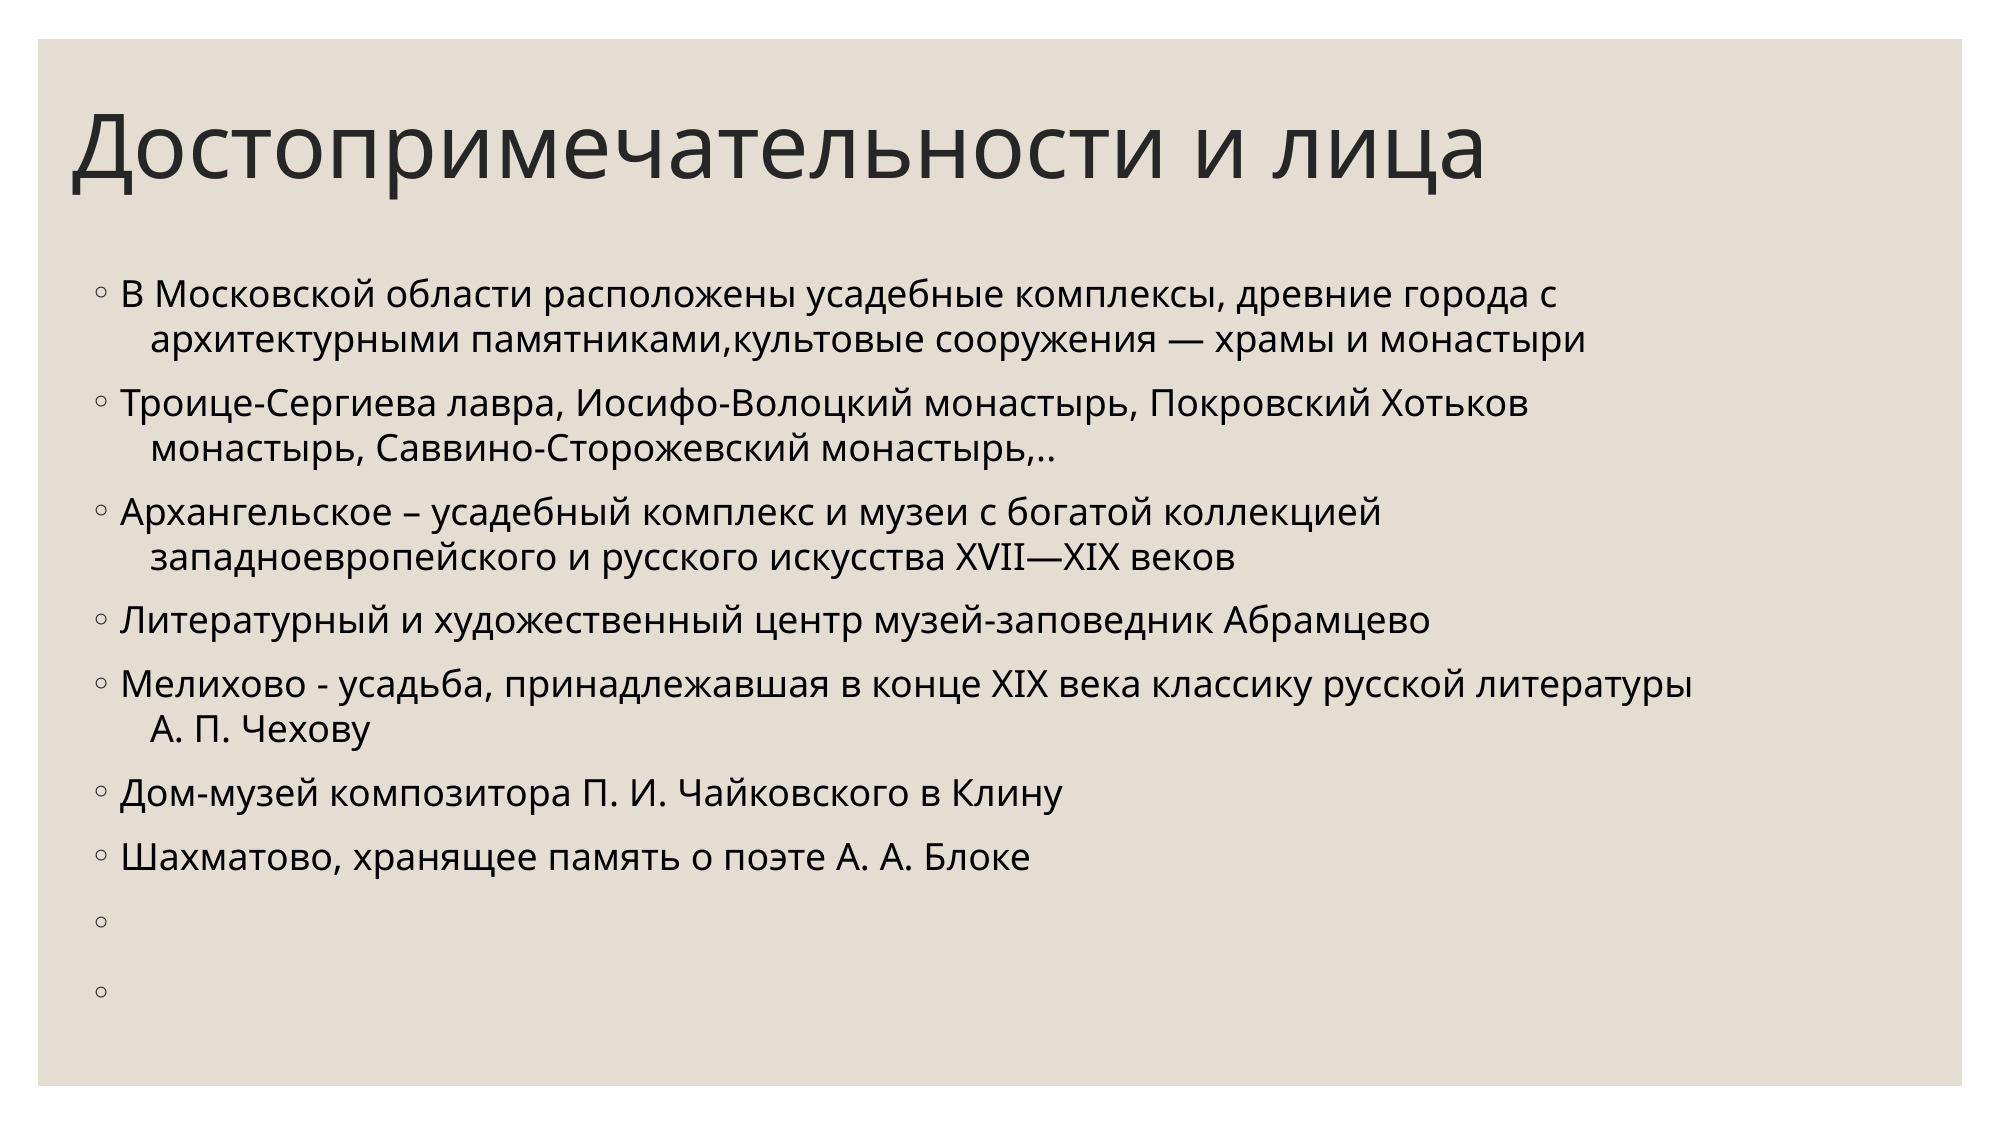

# Достопримечательности и лица
В Московской области расположены усадебные комплексы, древние города с архитектурными памятниками,культовые сооружения — храмы и монастыри
Троице-Сергиева лавра, Иосифо-Волоцкий монастырь, Покровский Хотьков монастырь, Саввино-Сторожевский монастырь,..
Архангельское – усадебный комплекс и музеи с богатой коллекцией западноевропейского и русского искусства XVII—XIX веков
Литературный и художественный центр музей-заповедник Абрамцево
Мелихово - усадьба, принадлежавшая в конце XIX века классику русской литературы А. П. Чехову
Дом-музей композитора П. И. Чайковского в Клину
Шахматово, хранящее память о поэте А. А. Блоке